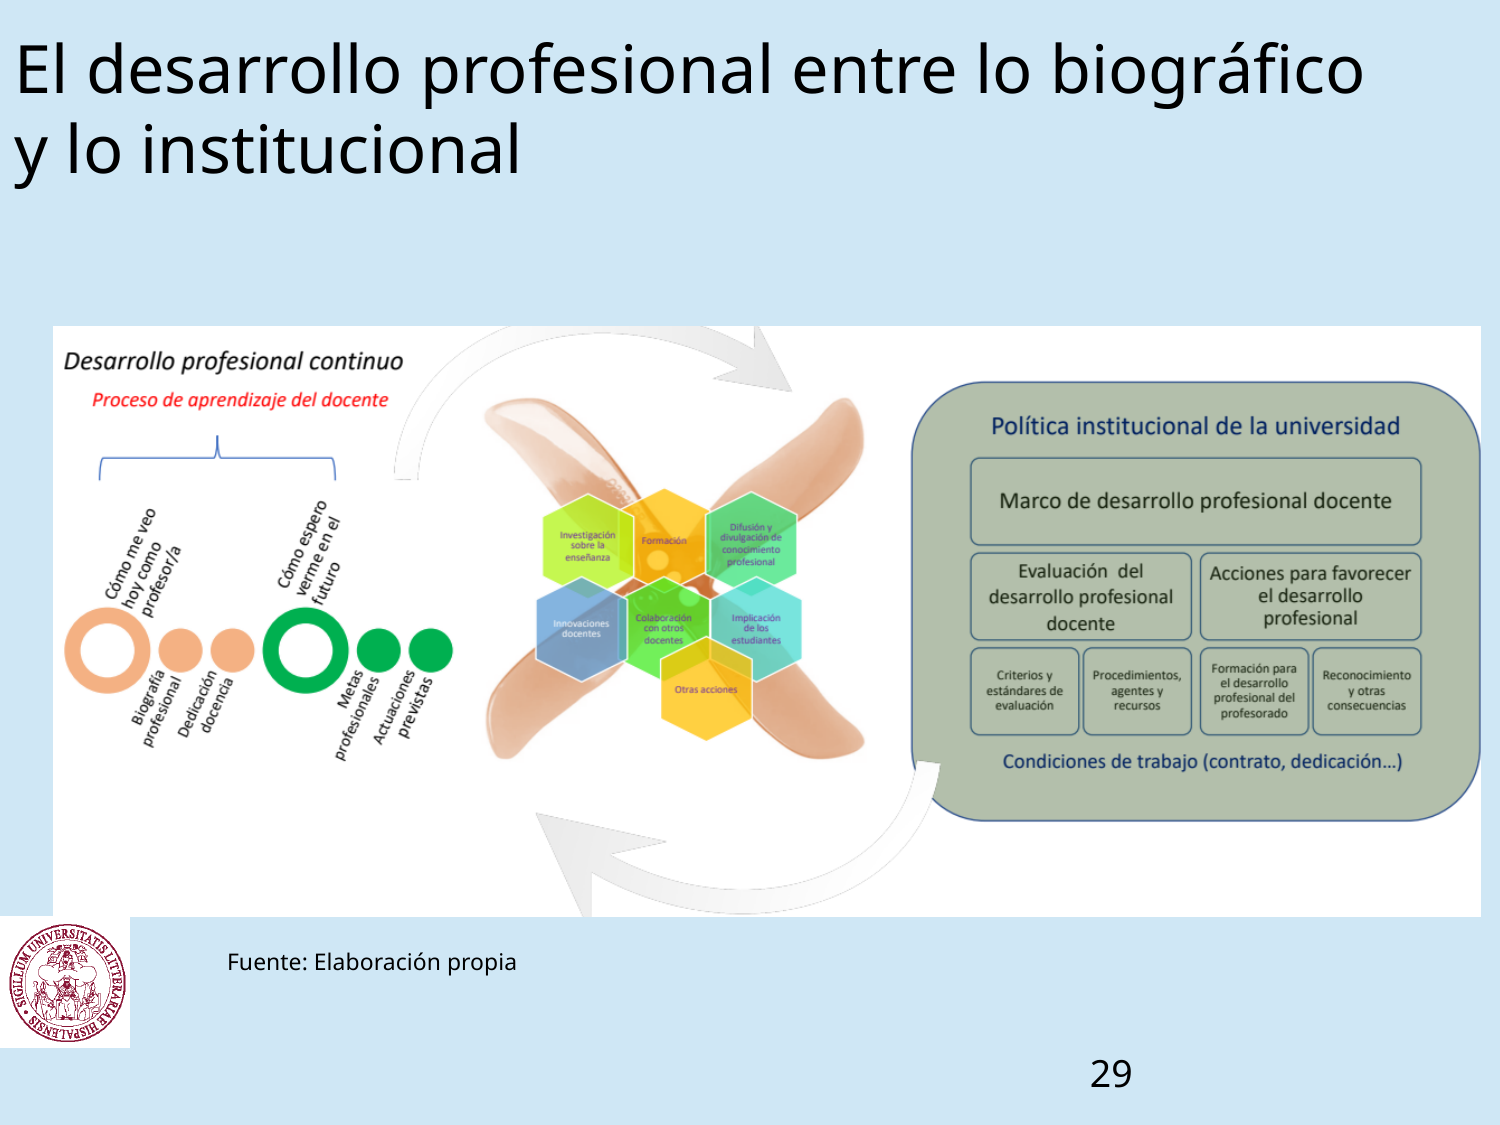

El desarrollo profesional entre lo biográfico y lo institucional
Fuente: Elaboración propia